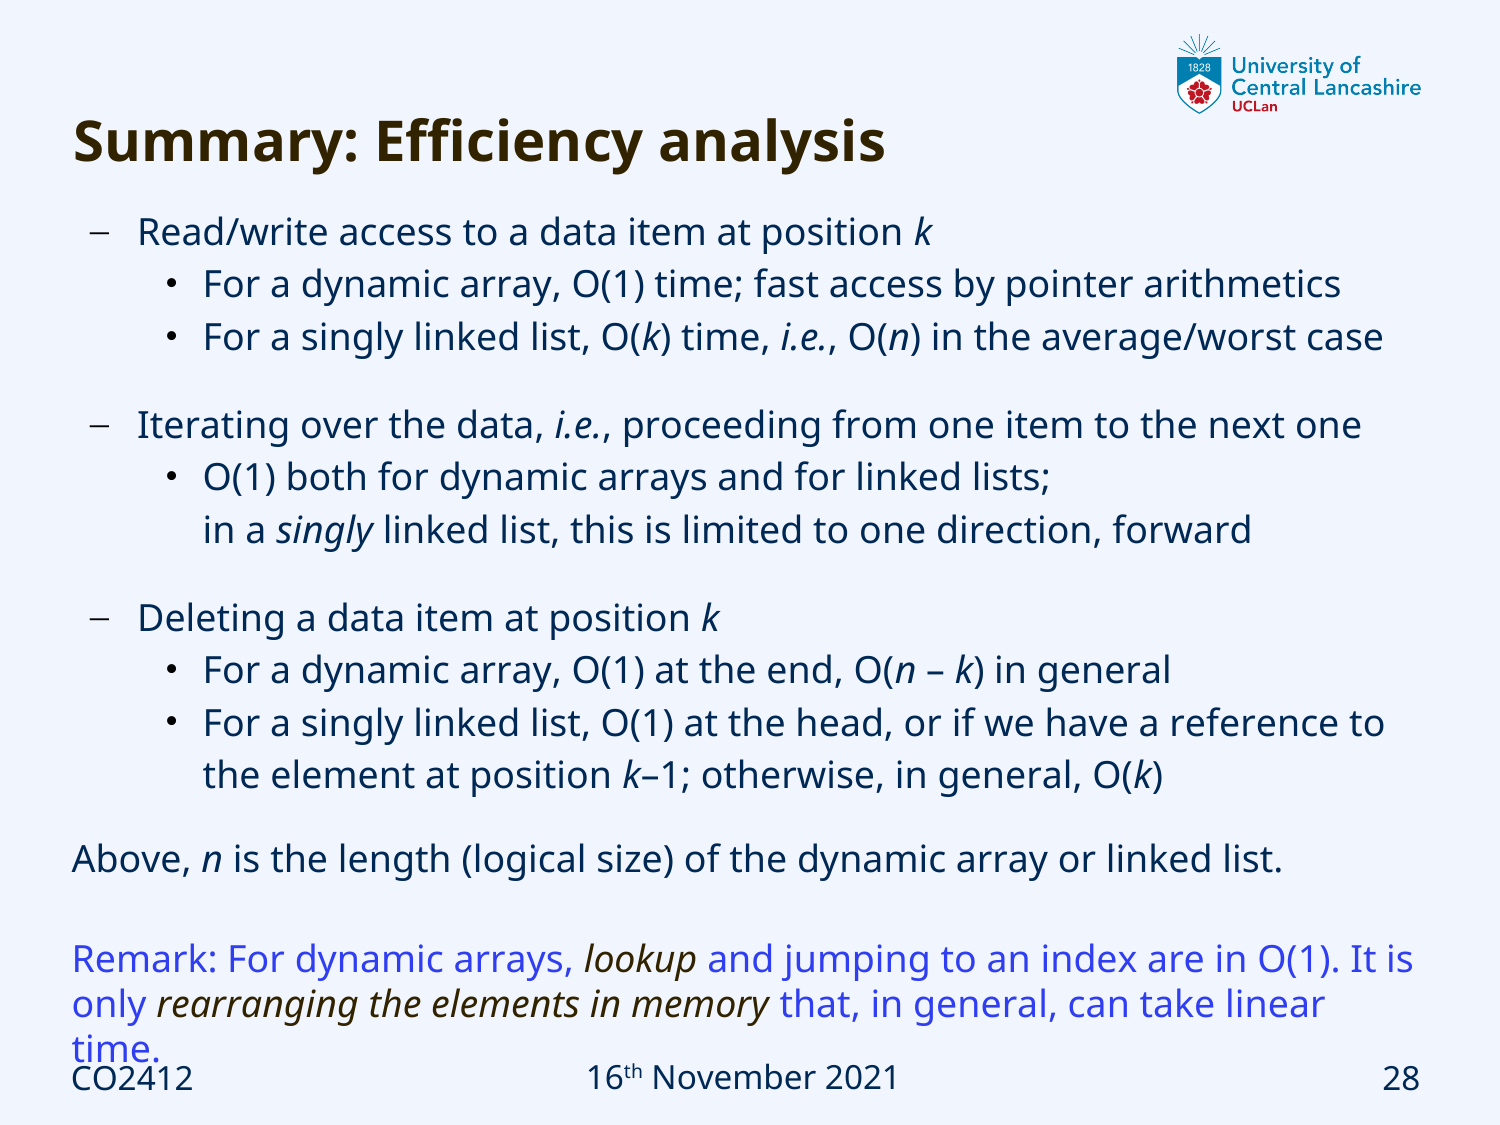

# Summary: Efficiency analysis
Read/write access to a data item at position k
For a dynamic array, O(1) time; fast access by pointer arithmetics
For a singly linked list, O(k) time, i.e., O(n) in the average/worst case
Iterating over the data, i.e., proceeding from one item to the next one
O(1) both for dynamic arrays and for linked lists;
in a singly linked list, this is limited to one direction, forward
Deleting a data item at position k
For a dynamic array, O(1) at the end, O(n – k) in general
For a singly linked list, O(1) at the head, or if we have a reference to the element at position k–1; otherwise, in general, O(k)
Above, n is the length (logical size) of the dynamic array or linked list.
Remark: For dynamic arrays, lookup and jumping to an index are in O(1). It is only rearranging the elements in memory that, in general, can take linear time.